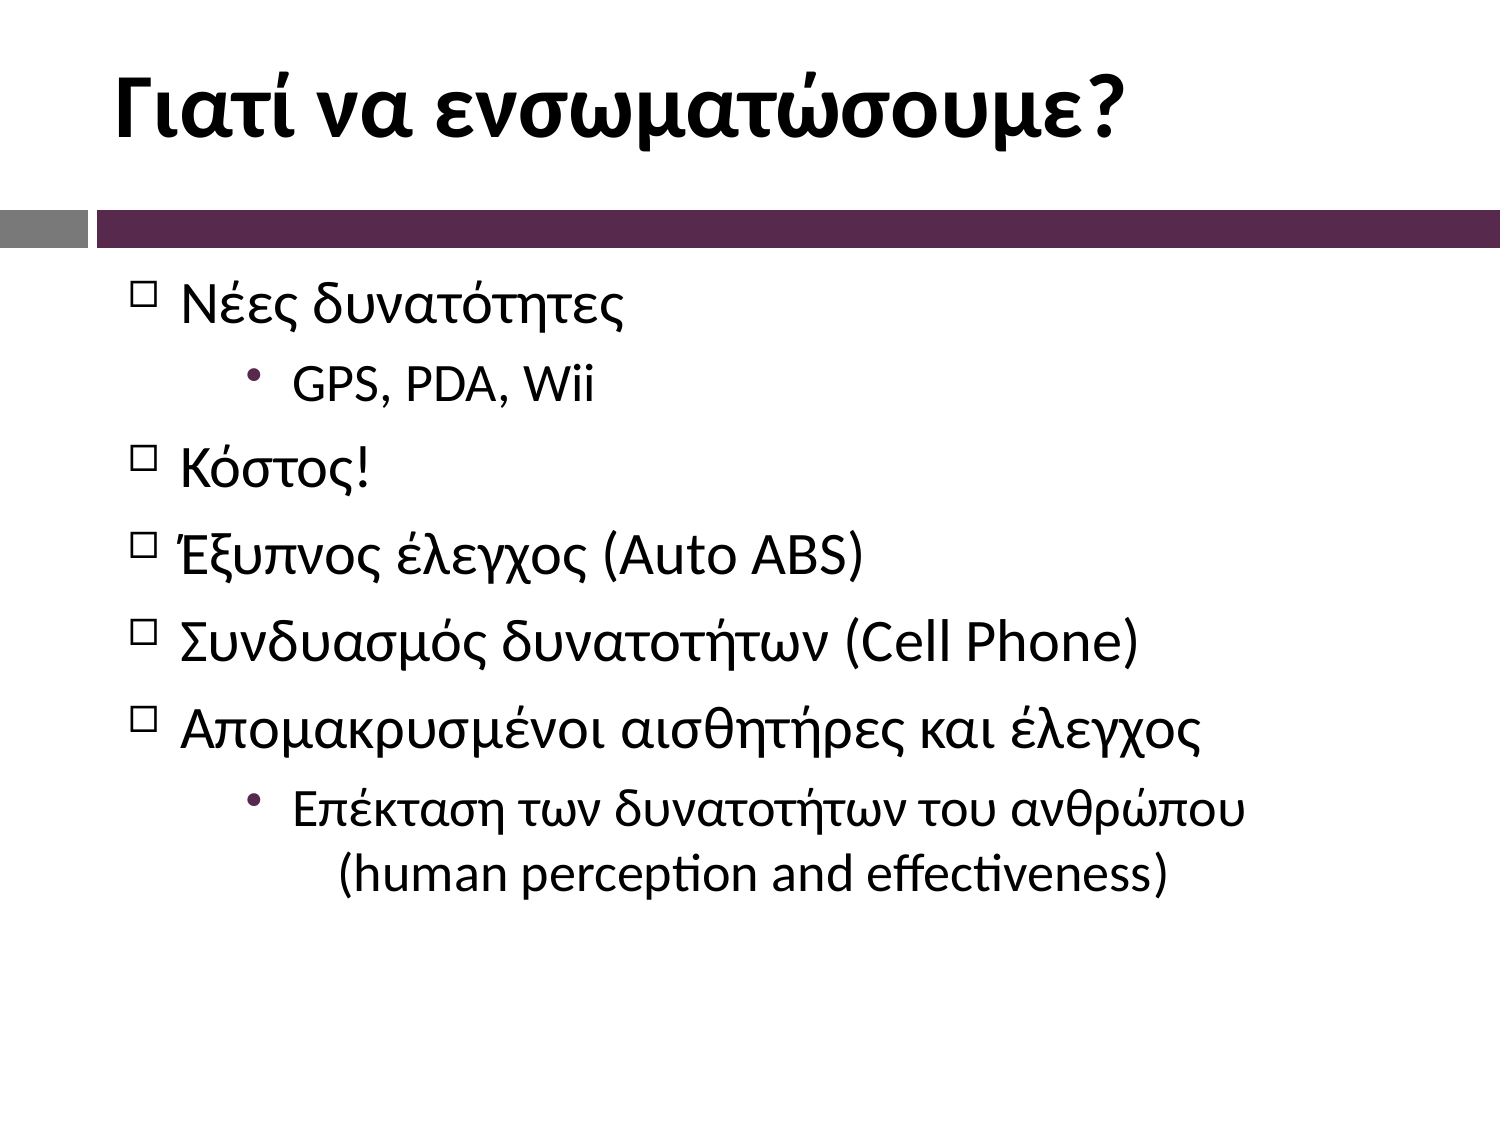

# Γιατί να ενσωματώσουμε?
Νέες δυνατότητες
GPS, PDA, Wii
Κόστος!
Έξυπνος έλεγχος (Auto ABS)
Συνδυασμός δυνατοτήτων (Cell Phone)
Απομακρυσμένοι αισθητήρες και έλεγχος
Επέκταση των δυνατοτήτων του ανθρώπου (human perception and effectiveness)